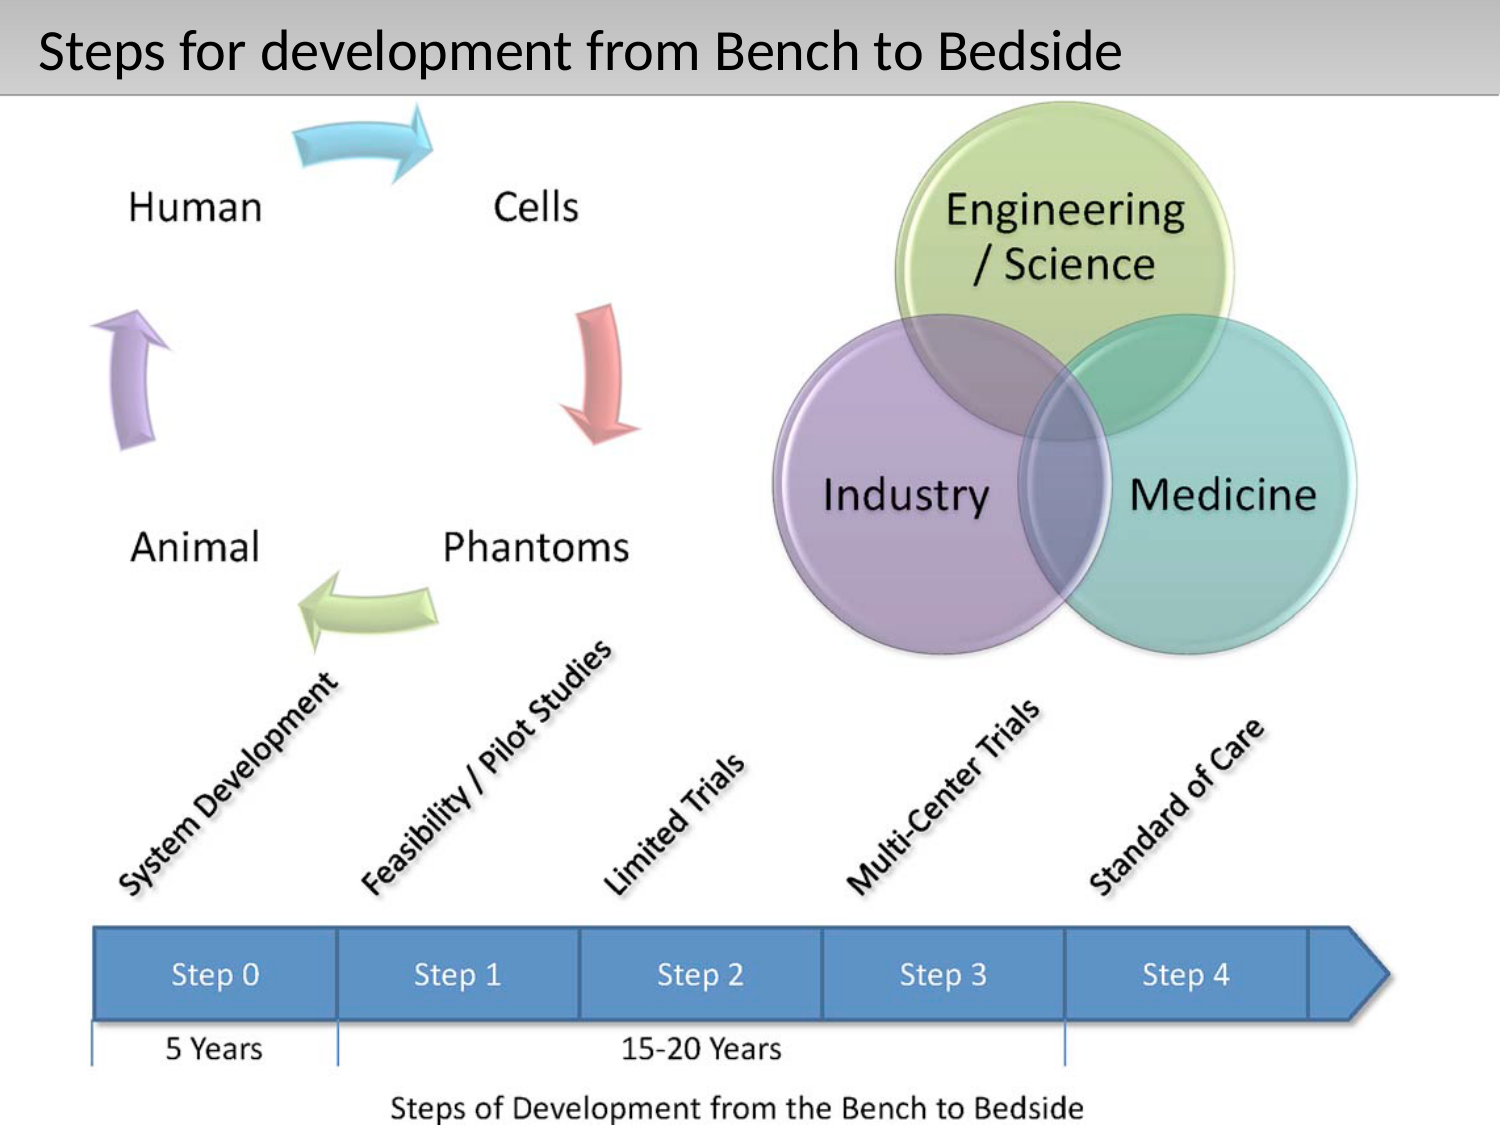

# Steps for development from Bench to Bedside